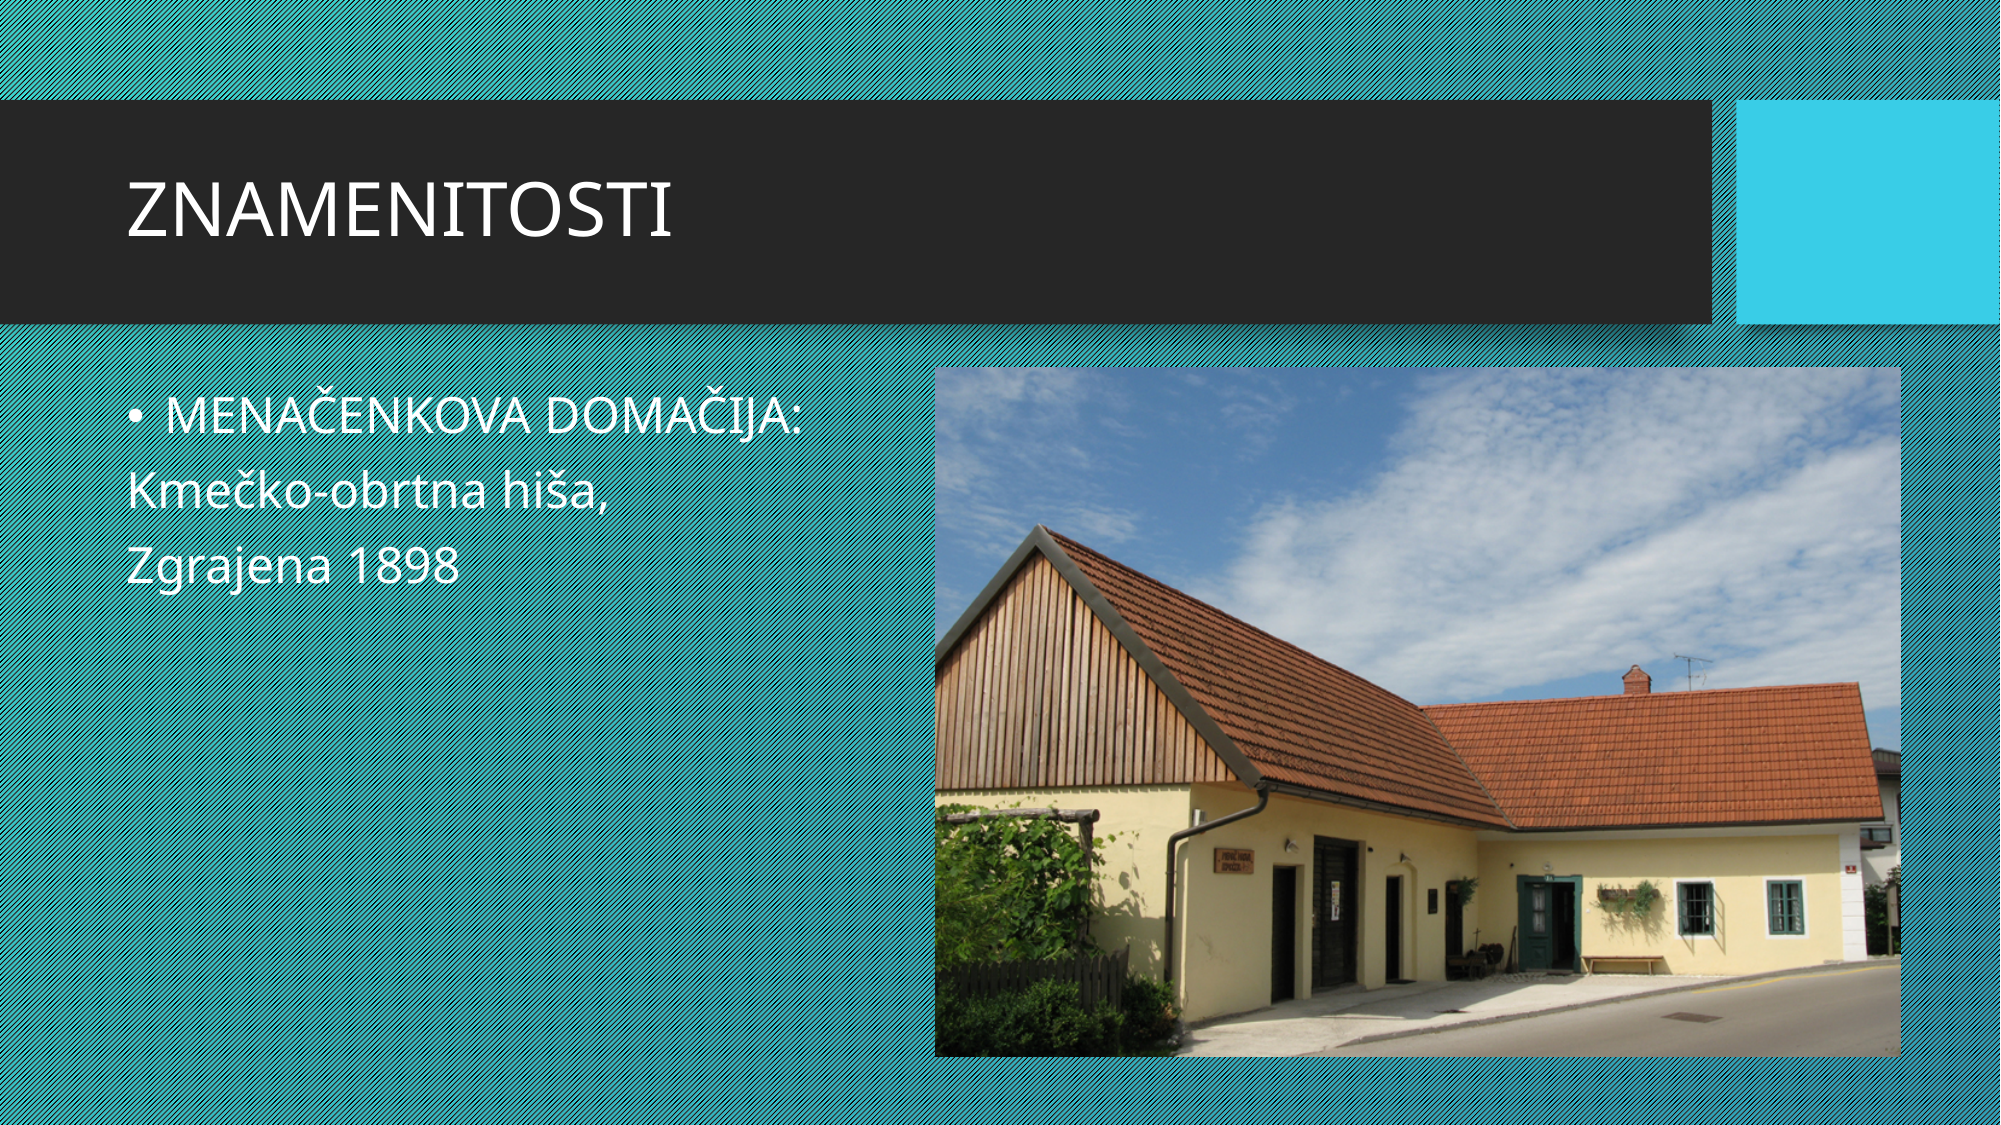

# ZNAMENITOSTI
MENAČENKOVA DOMAČIJA:
Kmečko-obrtna hiša,
Zgrajena 1898